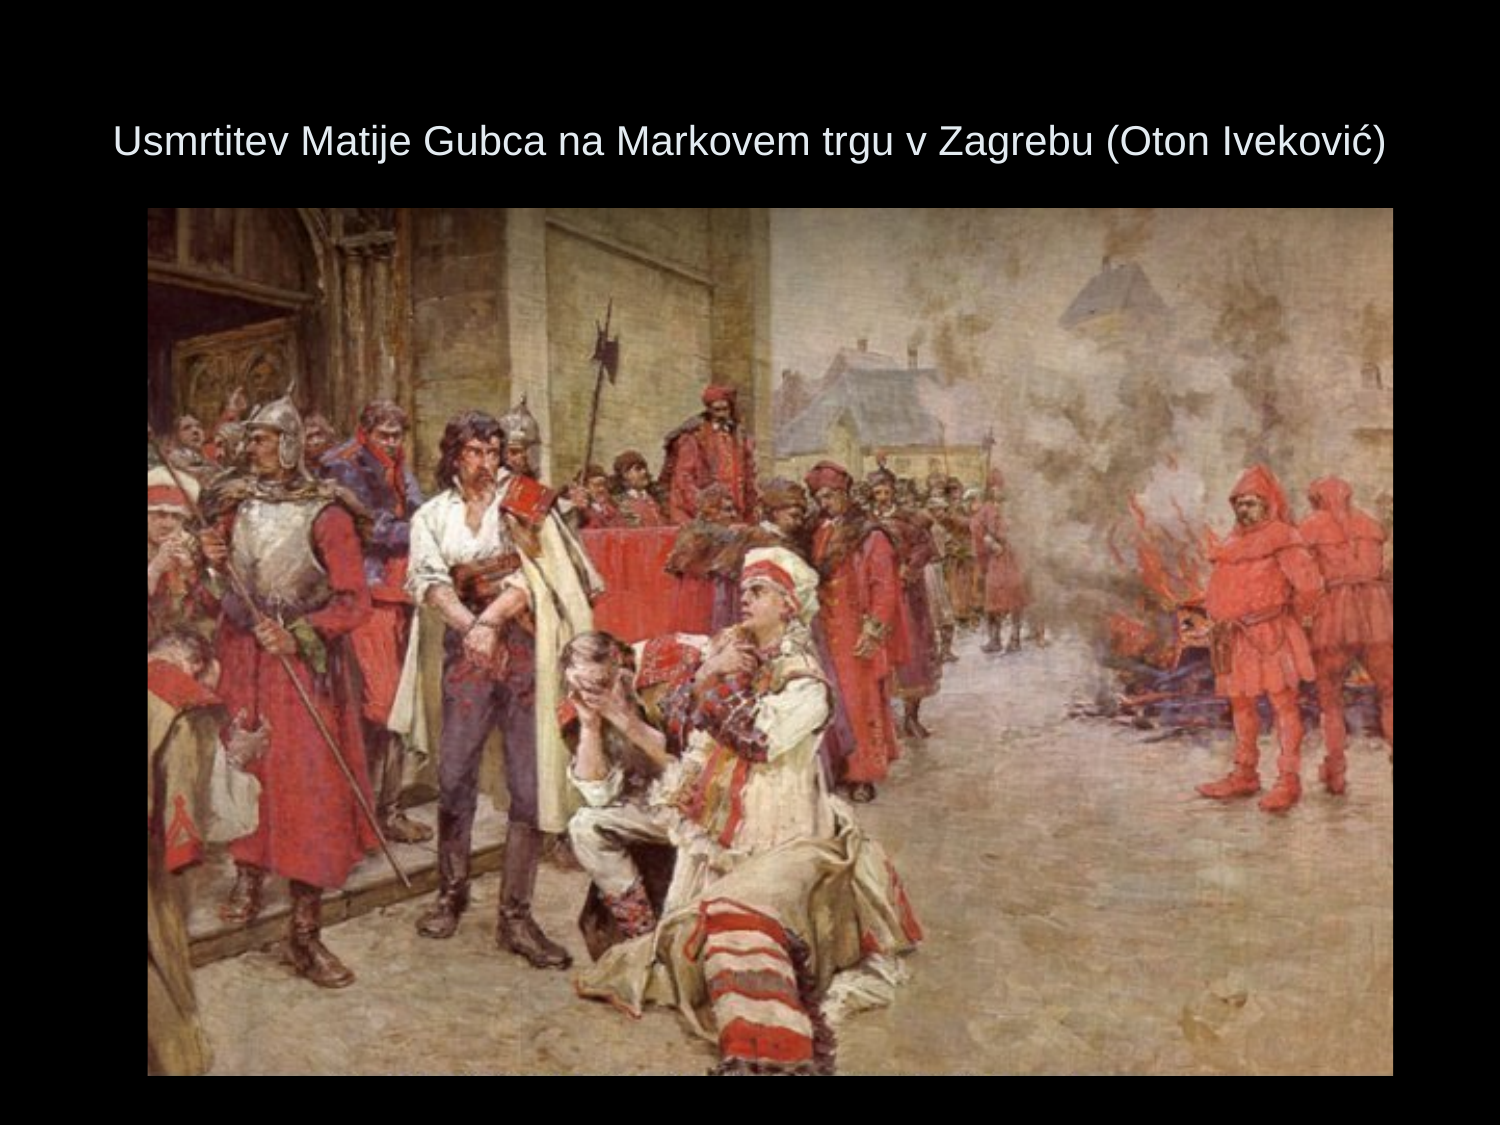

# Usmrtitev Matije Gubca na Markovem trgu v Zagrebu (Oton Iveković)